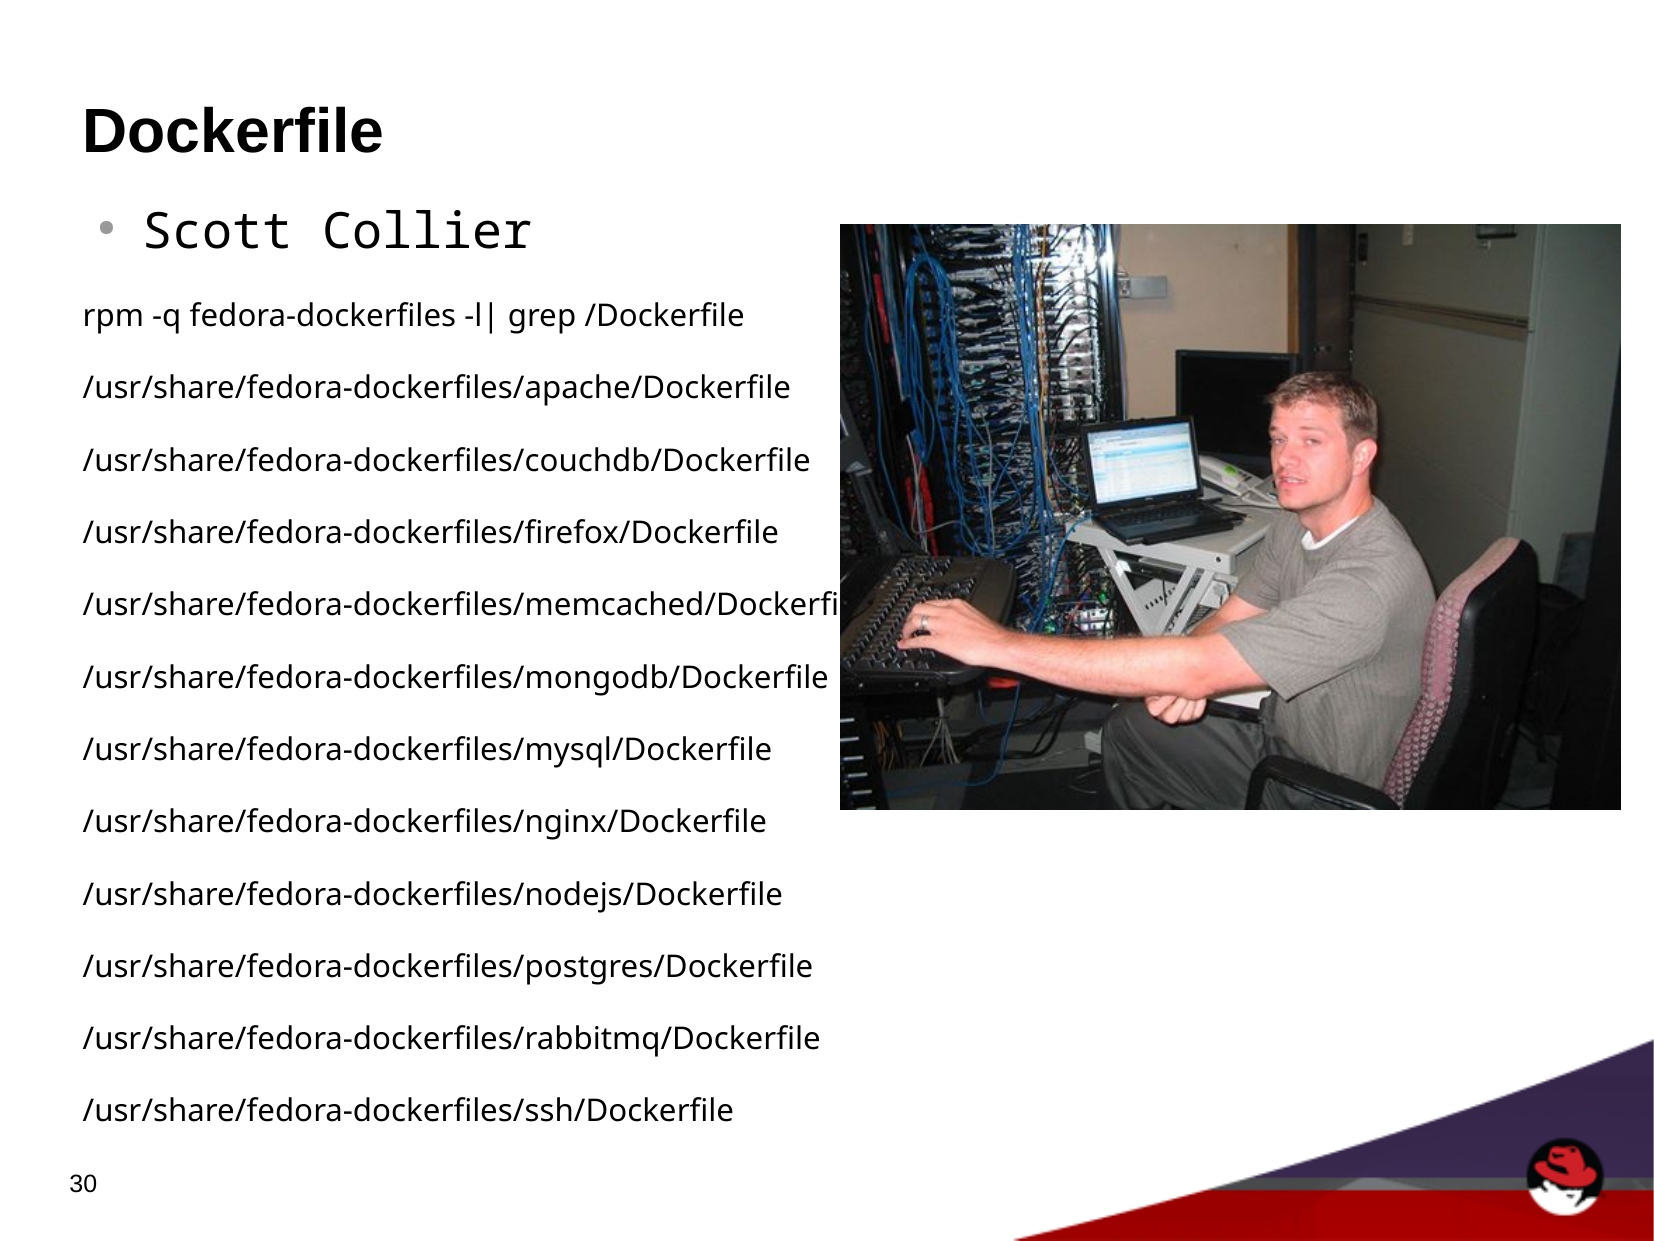

# Dockerfile
Scott Collier
rpm -q fedora-dockerfiles -l| grep /Dockerfile
/usr/share/fedora-dockerfiles/apache/Dockerfile
/usr/share/fedora-dockerfiles/couchdb/Dockerfile
/usr/share/fedora-dockerfiles/firefox/Dockerfile
/usr/share/fedora-dockerfiles/memcached/Dockerfile
/usr/share/fedora-dockerfiles/mongodb/Dockerfile
/usr/share/fedora-dockerfiles/mysql/Dockerfile
/usr/share/fedora-dockerfiles/nginx/Dockerfile
/usr/share/fedora-dockerfiles/nodejs/Dockerfile
/usr/share/fedora-dockerfiles/postgres/Dockerfile
/usr/share/fedora-dockerfiles/rabbitmq/Dockerfile
/usr/share/fedora-dockerfiles/ssh/Dockerfile